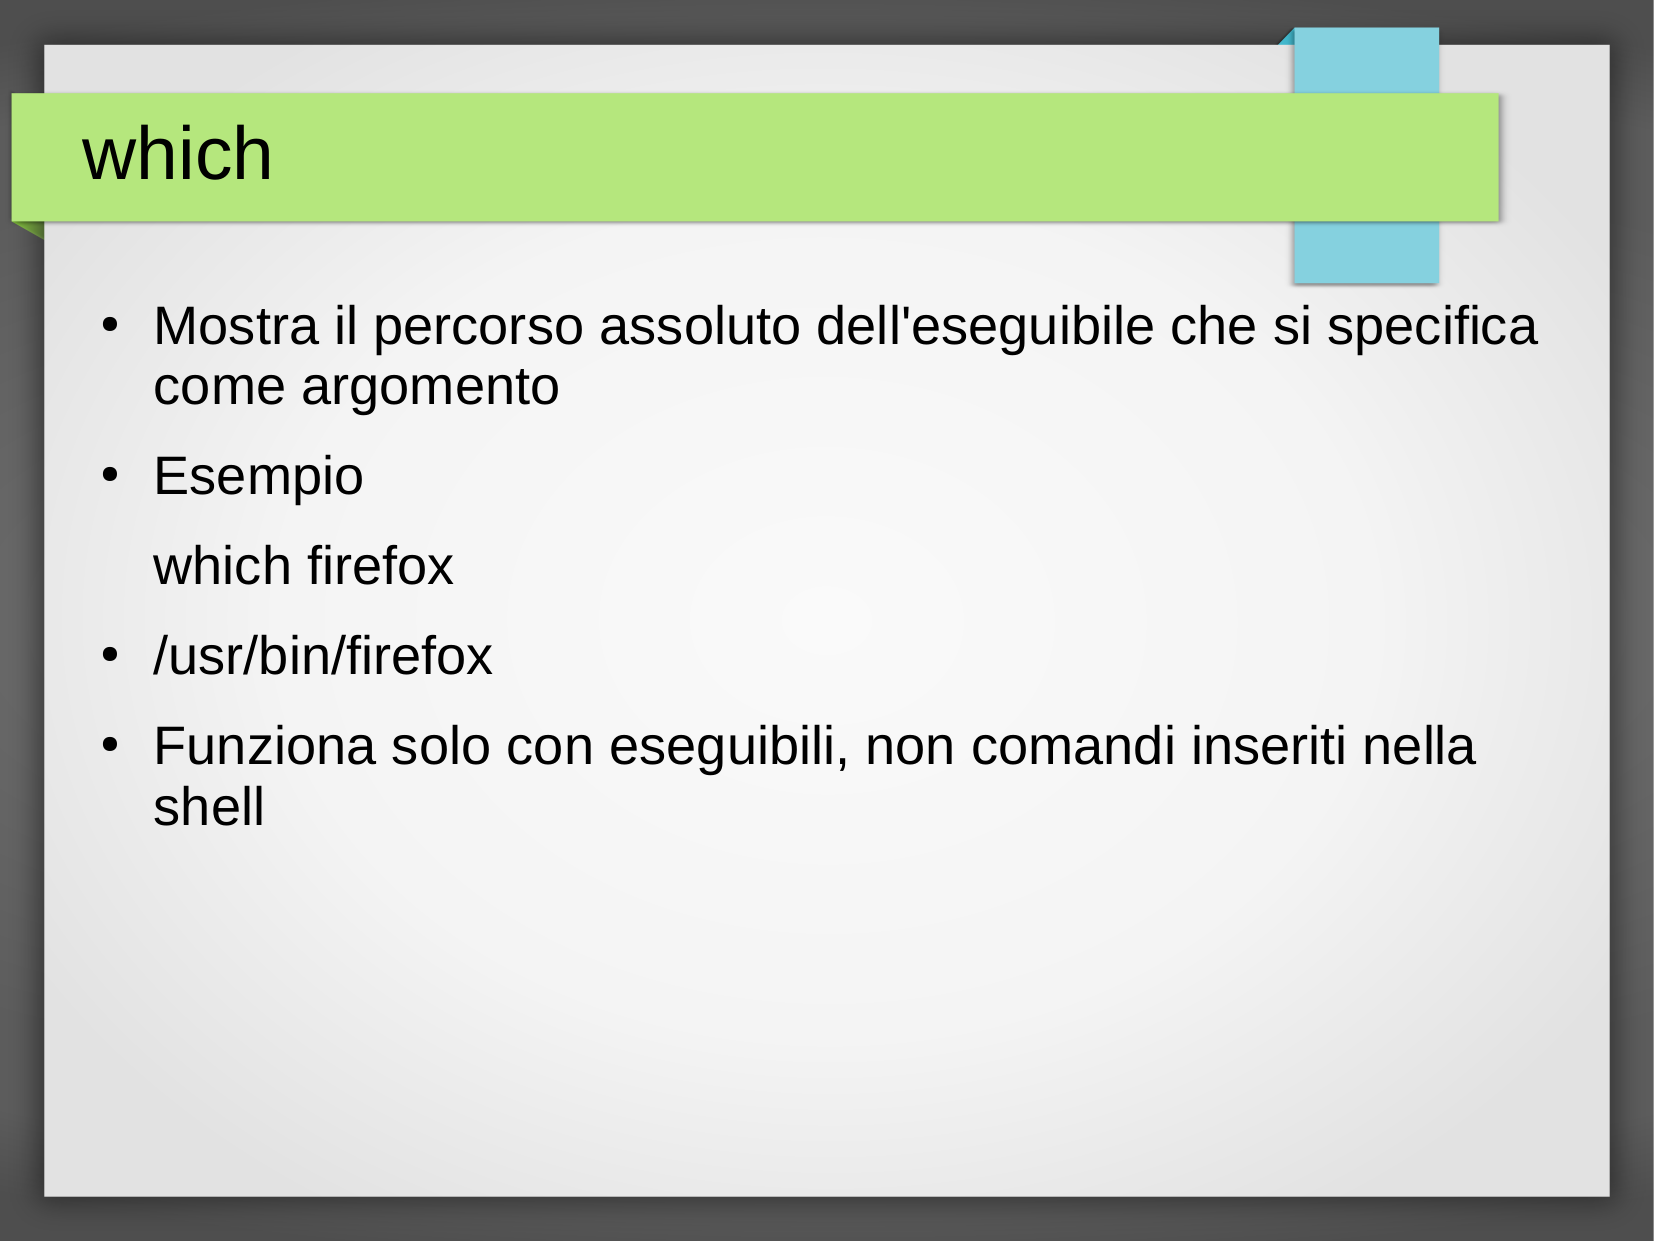

# which
Mostra il percorso assoluto dell'eseguibile che si specifica come argomento
Esempio
which firefox
/usr/bin/firefox
Funziona solo con eseguibili, non comandi inseriti nella shell